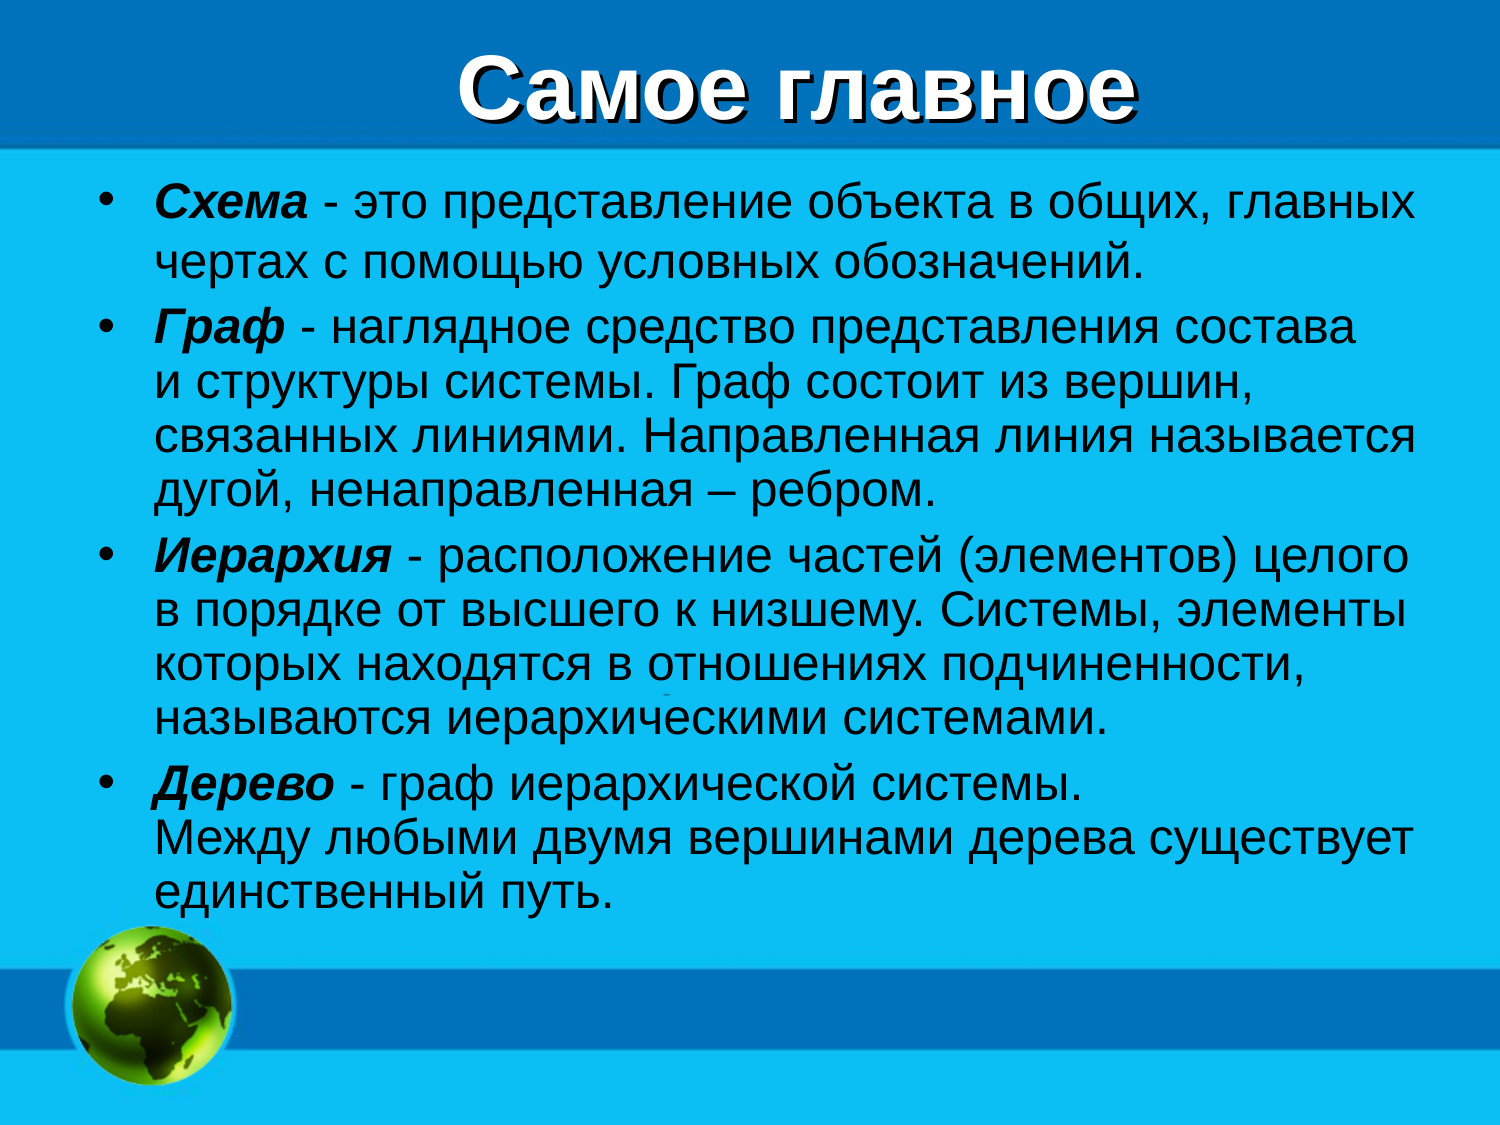

# Самое главное
Схема - это представление объекта в общих, главных чертах с помощью условных обозначений.
Граф - наглядное средство представления состава
и структуры системы. Граф состоит из вершин, связанных линиями. Направленная линия называется дугой, ненаправленная – ребром.
Иерархия - расположение частей (элементов) целого в порядке от высшего к низшему. Системы, элементы которых находятся в отношениях подчиненности, называются иерархическими системами.
Дерево - граф иерархической системы.
Между любыми двумя вершинами дерева существует единственный путь.